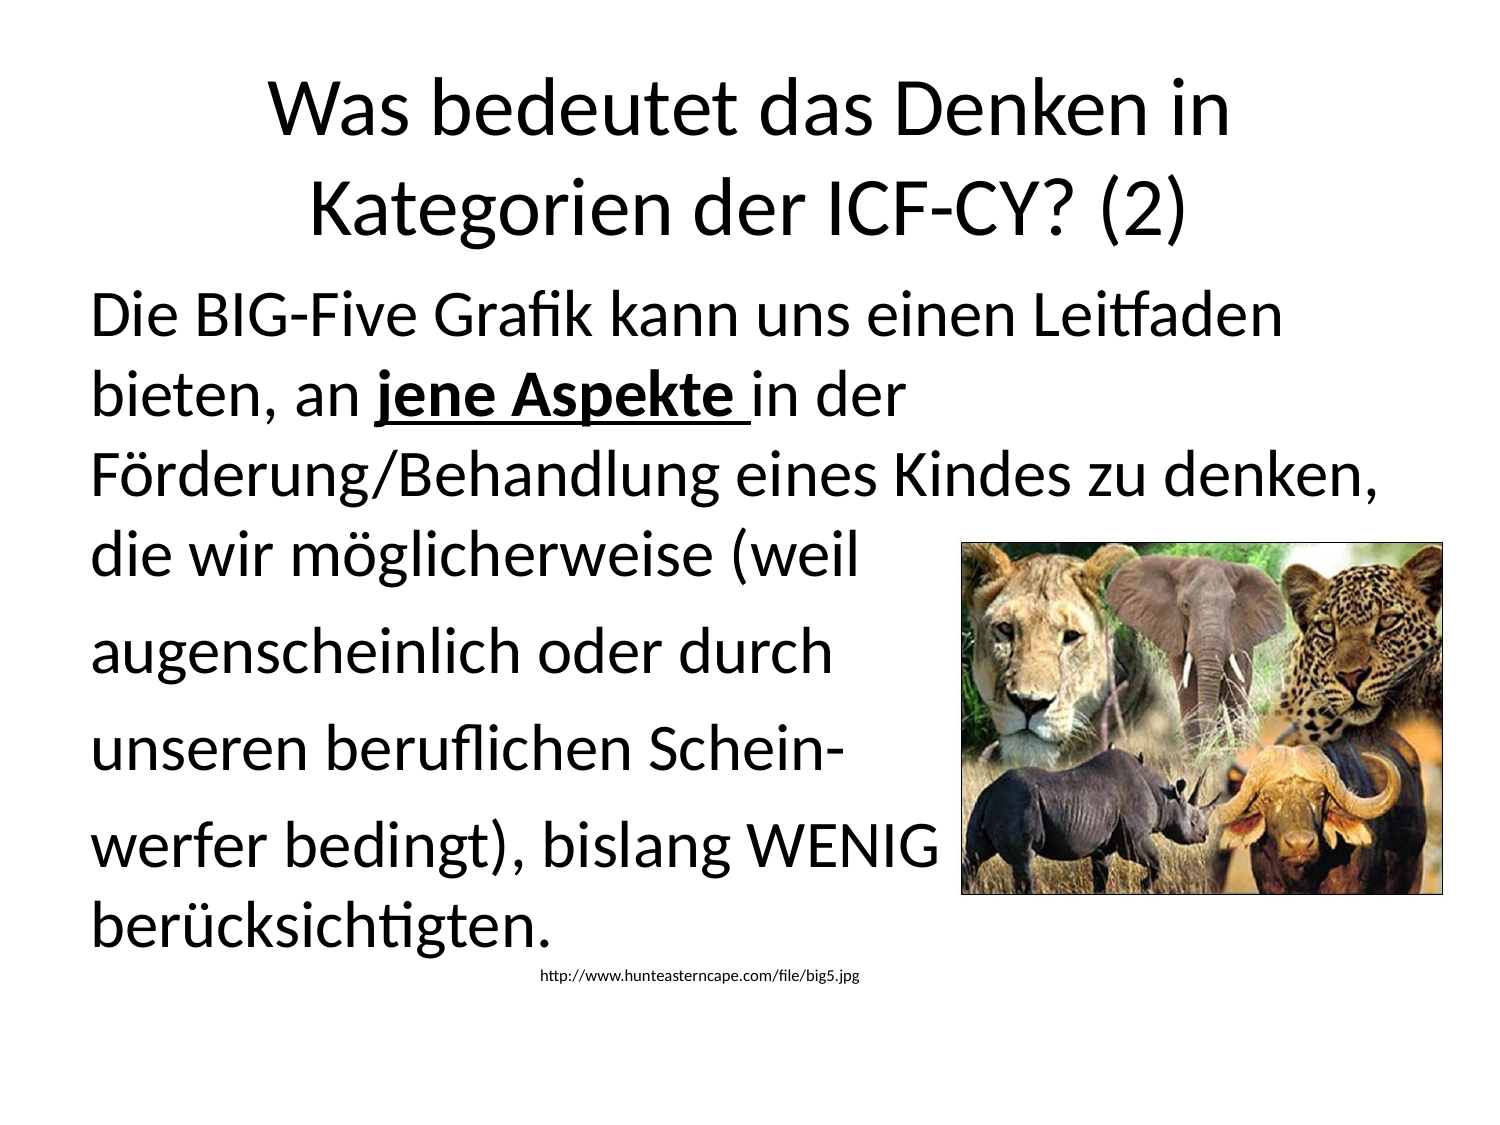

# Was bedeutet das Denken in Kategorien der ICF-CY? (2)
Die BIG-Five Grafik kann uns einen Leitfaden bieten, an jene Aspekte in der Förderung/Behandlung eines Kindes zu denken, die wir möglicherweise (weil
augenscheinlich oder durch
unseren beruflichen Schein-
werfer bedingt), bislang WENIG berücksichtigten.
						http://www.hunteasterncape.com/file/big5.jpg